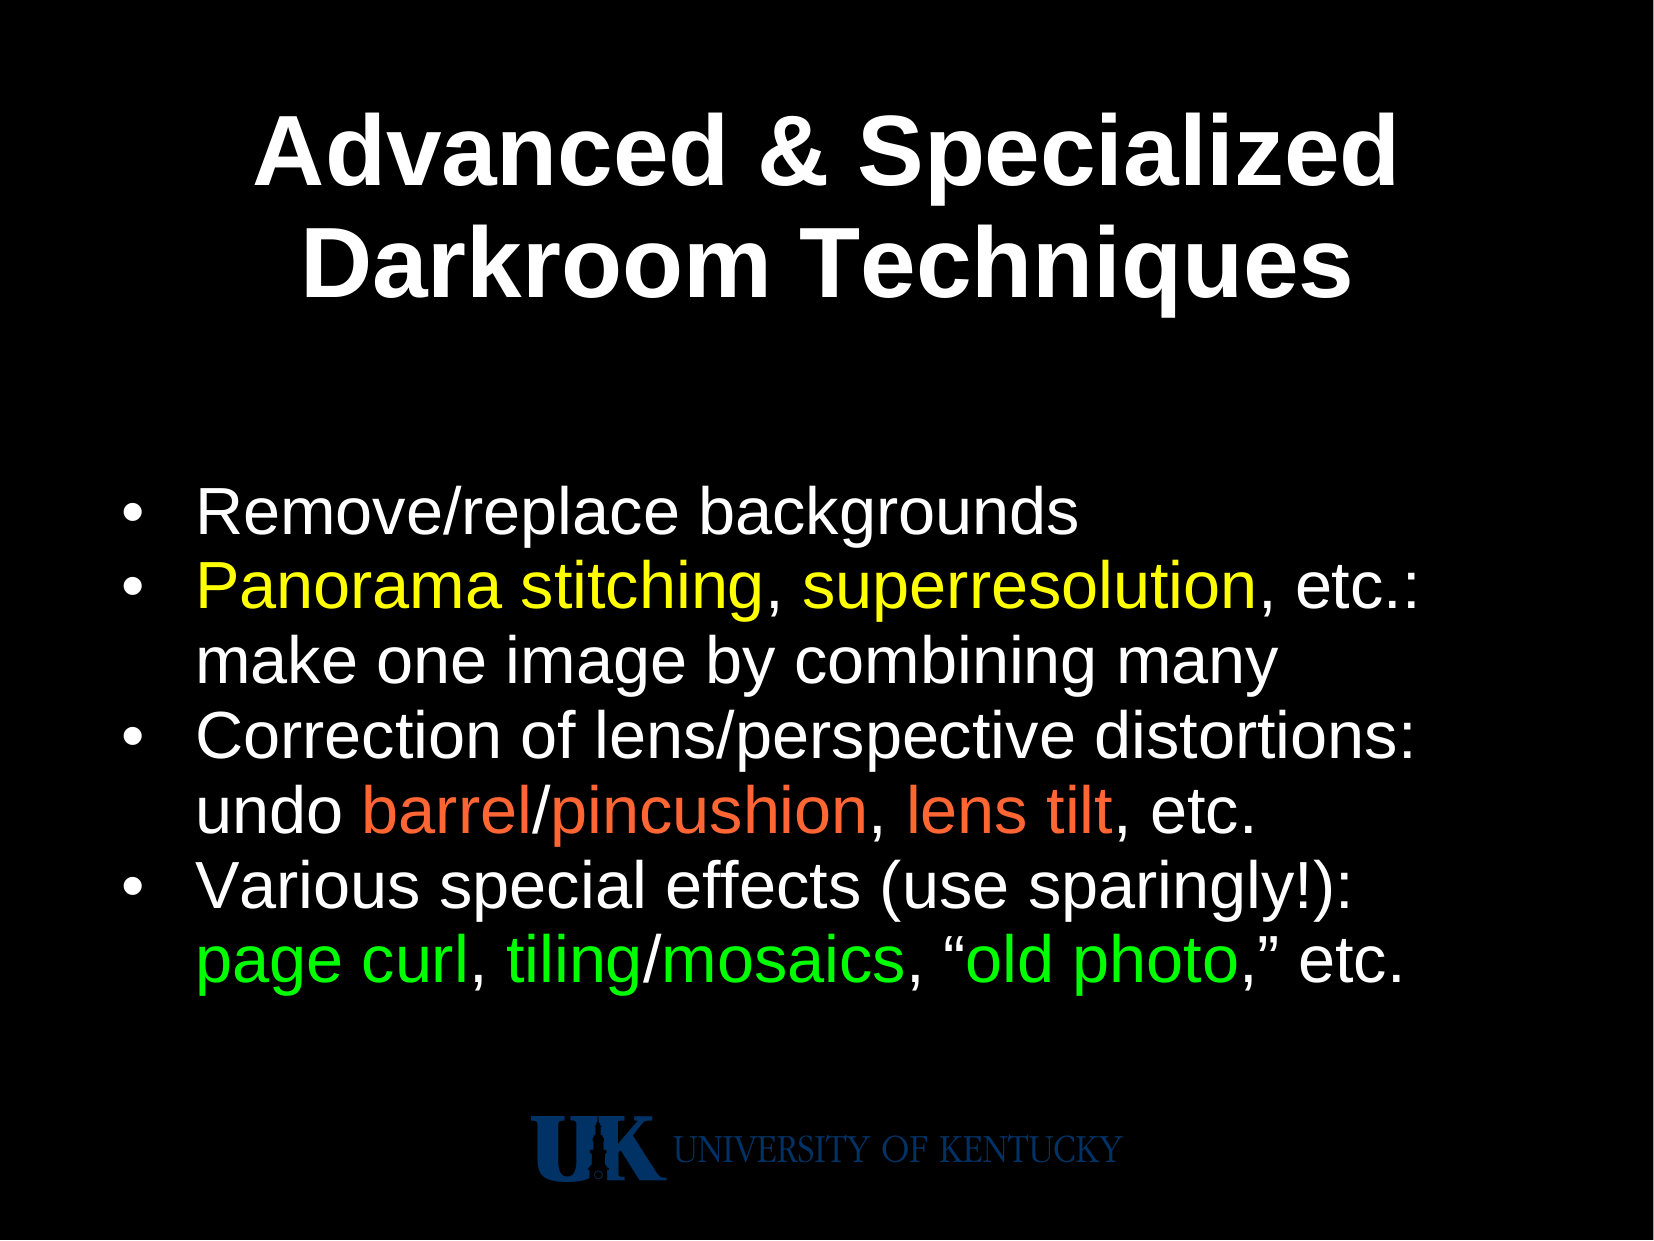

# Advanced & Specialized Darkroom Techniques
•	Remove/replace backgrounds
•	Panorama stitching, superresolution, etc.:
	make one image by combining many
•	Correction of lens/perspective distortions:
	undo barrel/pincushion, lens tilt, etc.
•	Various special effects (use sparingly!):
	page curl, tiling/mosaics, “old photo,” etc.